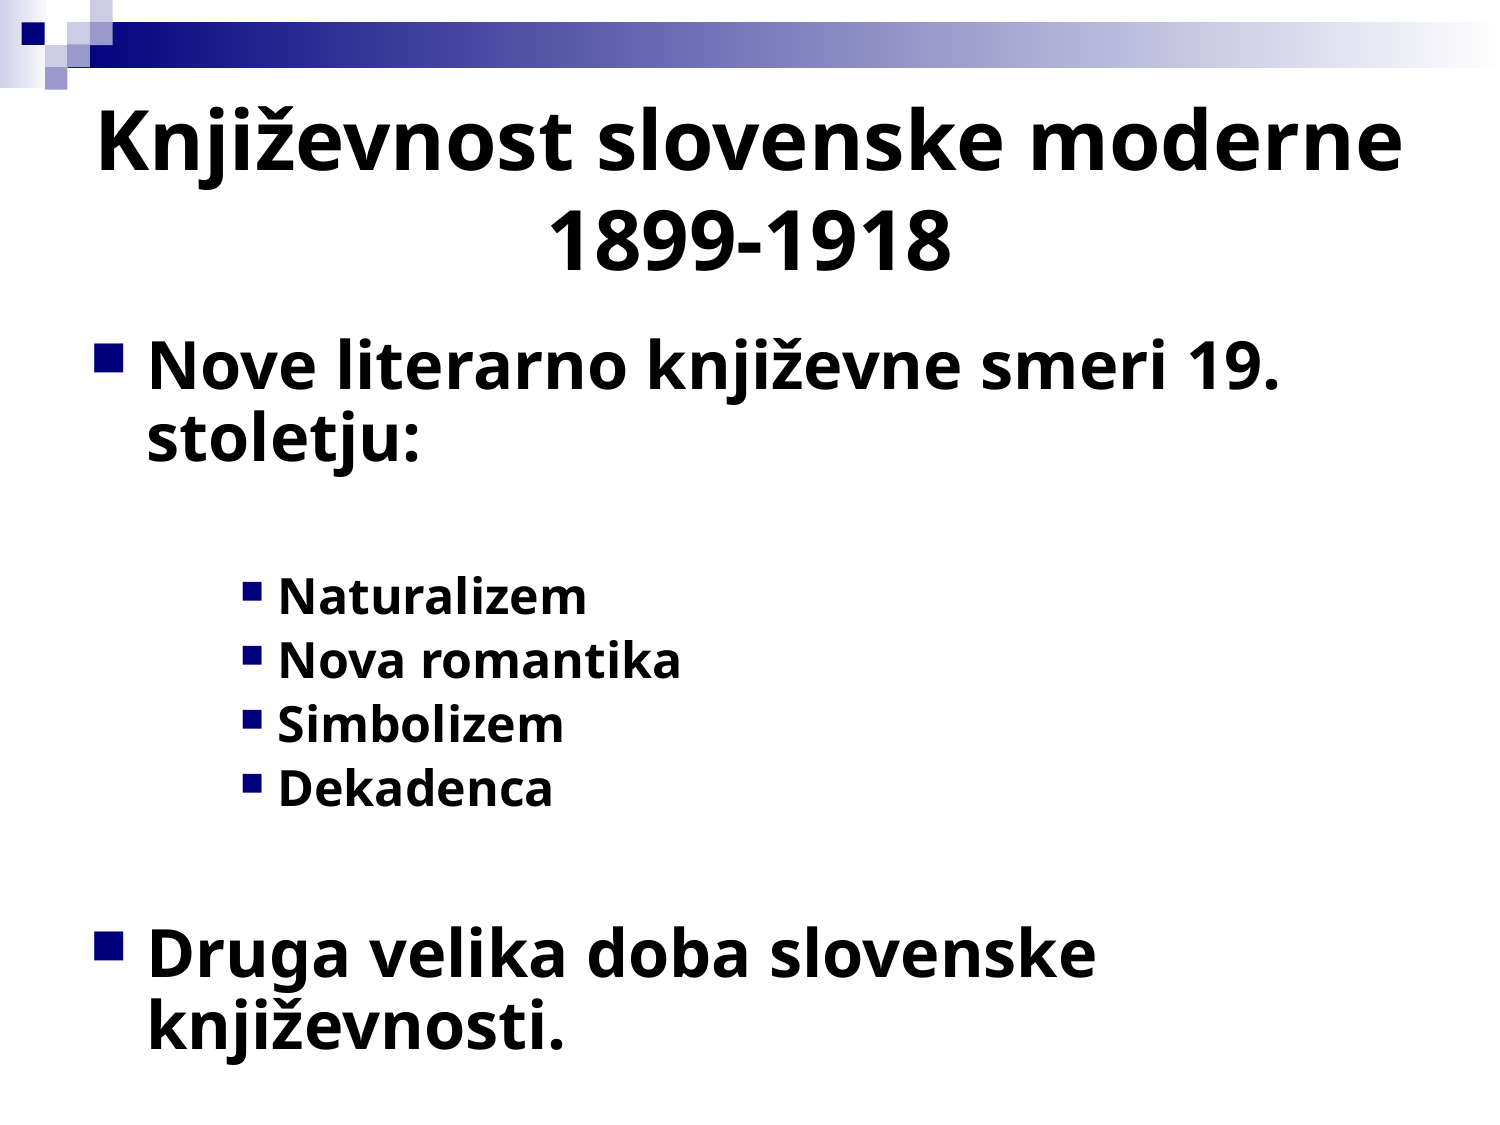

# Književnost slovenske moderne 1899-1918
Nove literarno književne smeri 19. stoletju:
Naturalizem
Nova romantika
Simbolizem
Dekadenca
Druga velika doba slovenske književnosti.